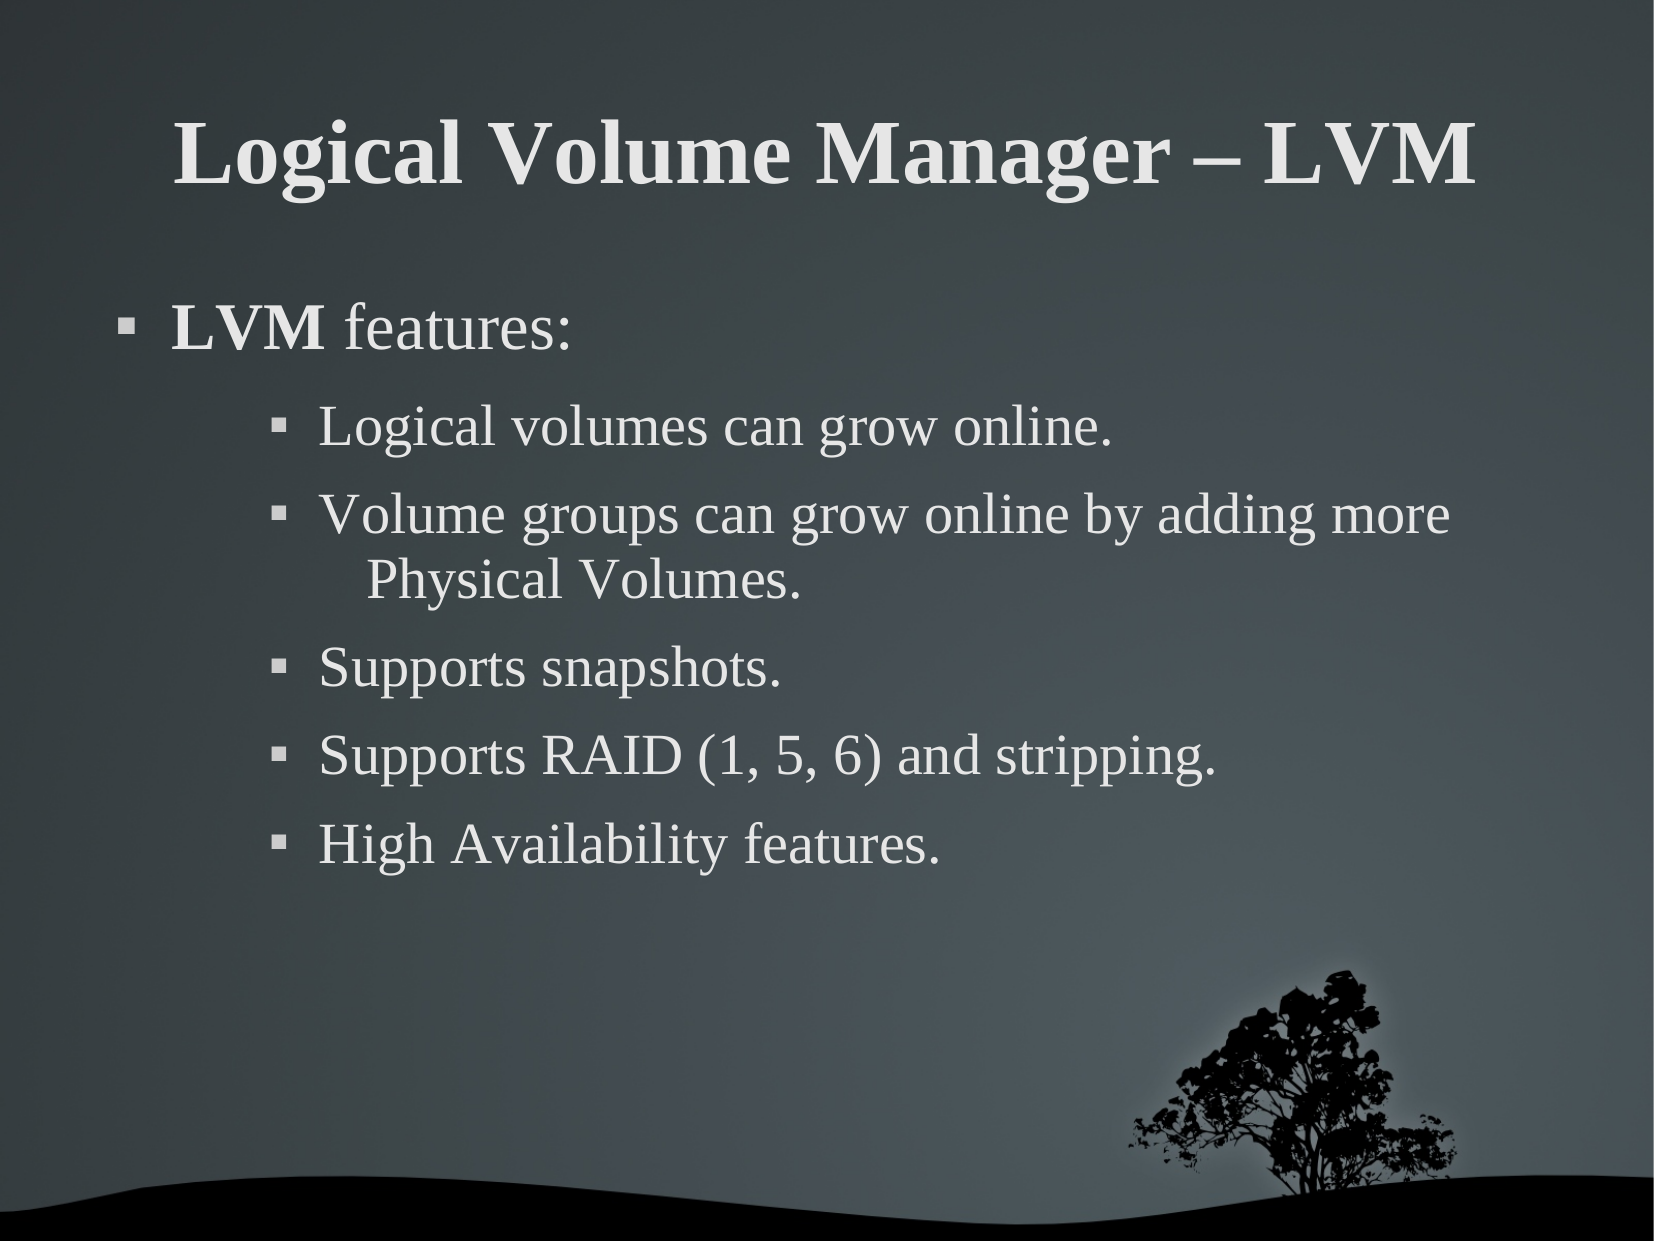

# Logical Volume Manager – LVM
LVM features:
Logical volumes can grow online.
Volume groups can grow online by adding more Physical Volumes.
Supports snapshots.
Supports RAID (1, 5, 6) and stripping.
High Availability features.